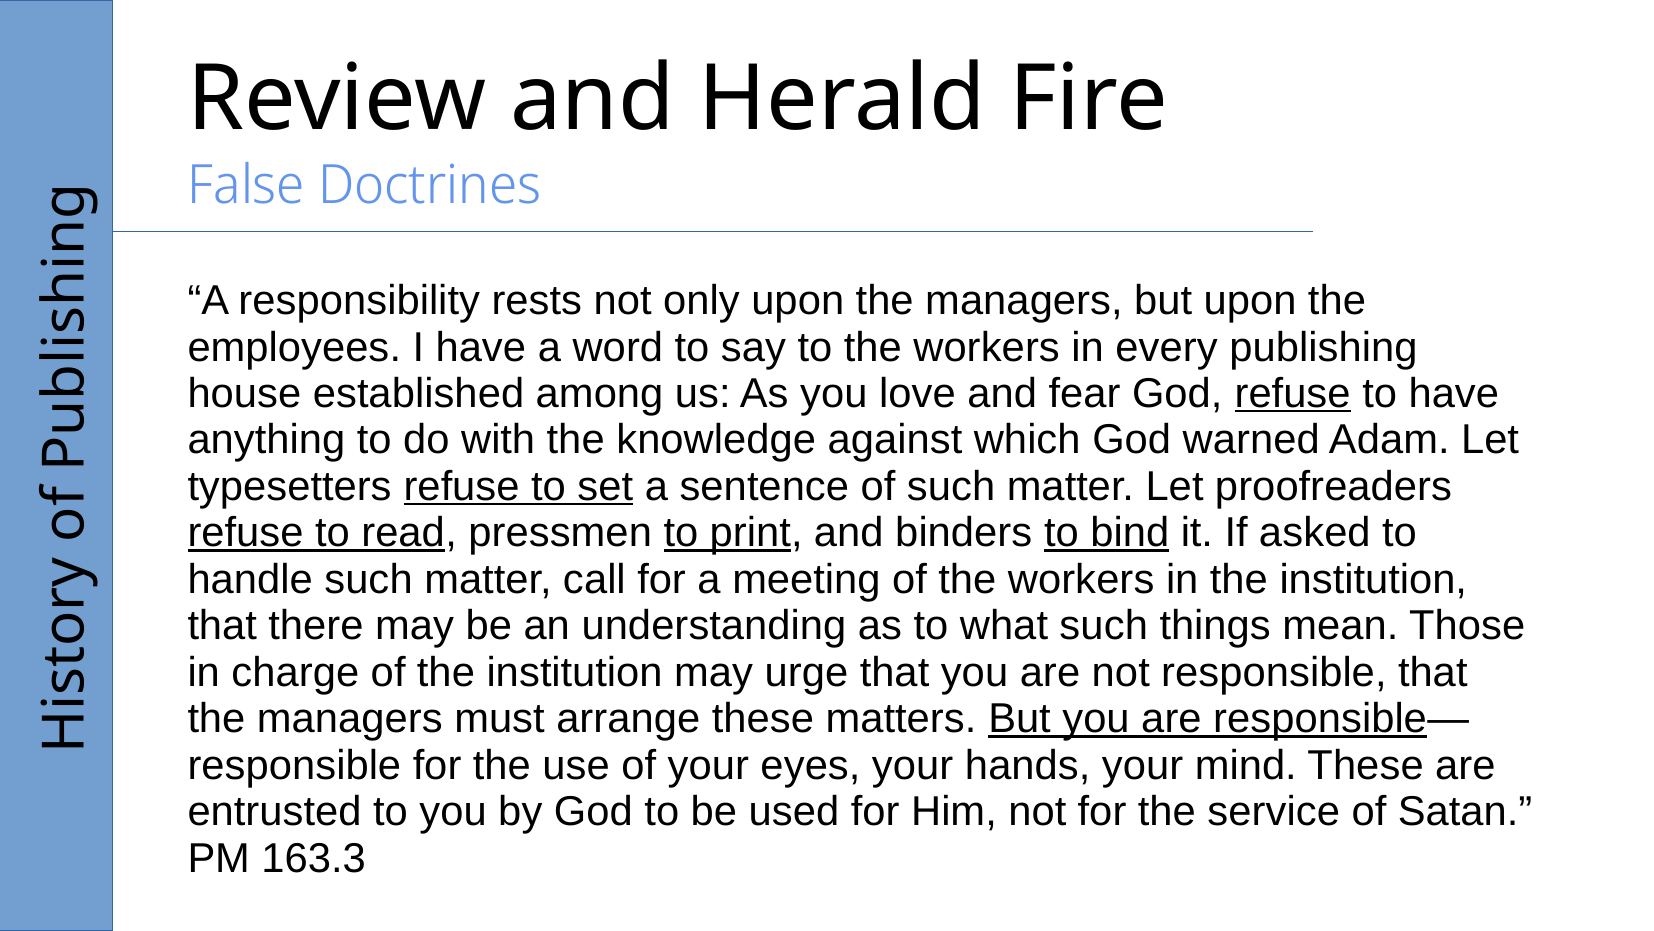

# Review and Herald Fire
False Doctrines
“A responsibility rests not only upon the managers, but upon the employees. I have a word to say to the workers in every publishing house established among us: As you love and fear God, refuse to have anything to do with the knowledge against which God warned Adam. Let typesetters refuse to set a sentence of such matter. Let proofreaders refuse to read, pressmen to print, and binders to bind it. If asked to handle such matter, call for a meeting of the workers in the institution, that there may be an understanding as to what such things mean. Those in charge of the institution may urge that you are not responsible, that the managers must arrange these matters. But you are responsible—responsible for the use of your eyes, your hands, your mind. These are entrusted to you by God to be used for Him, not for the service of Satan.” PM 163.3
History of Publishing